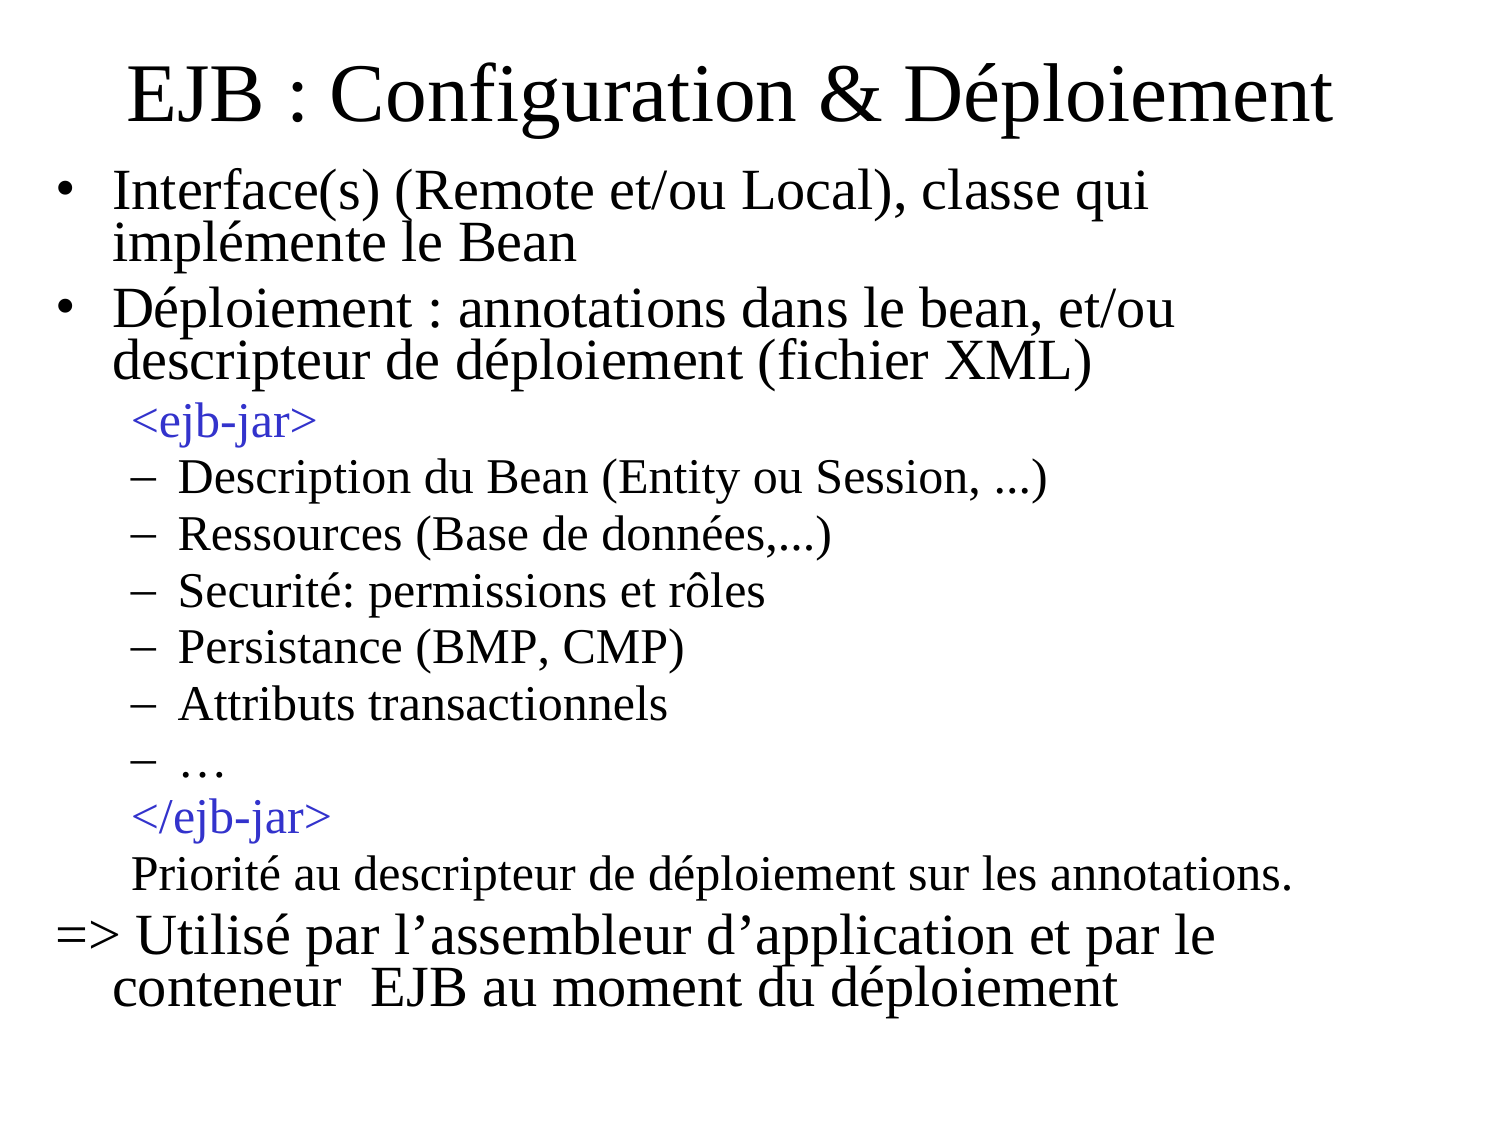

# EJB : Configuration & Déploiement
Interface(s) (Remote et/ou Local), classe qui implémente le Bean
Déploiement : annotations dans le bean, et/ou descripteur de déploiement (fichier XML)
<ejb-jar>
Description du Bean (Entity ou Session, ...)
Ressources (Base de données,...)
Securité: permissions et rôles
Persistance (BMP, CMP)
Attributs transactionnels
…
</ejb-jar>
Priorité au descripteur de déploiement sur les annotations.
=> Utilisé par l’assembleur d’application et par le conteneur EJB au moment du déploiement